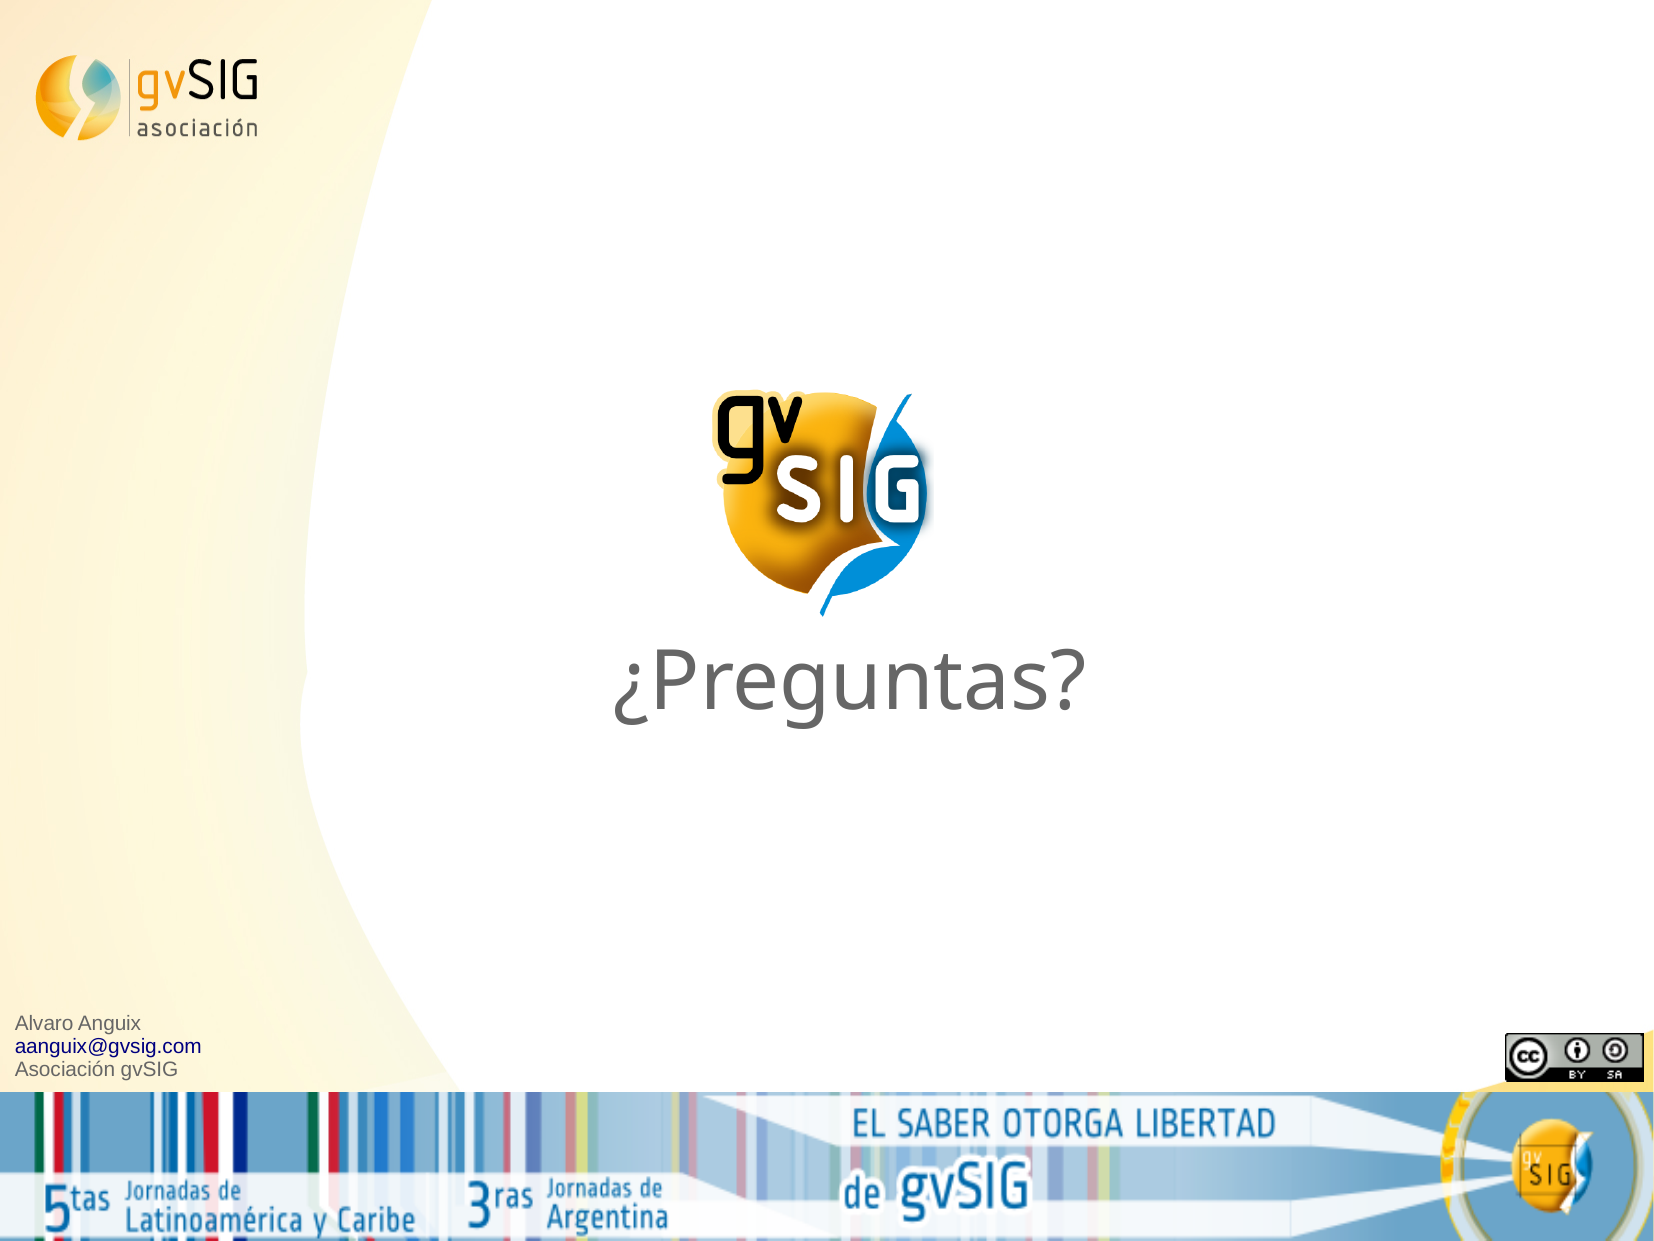

# ¿Preguntas?
Alvaro Anguix
aanguix@gvsig.com
Asociación gvSIG